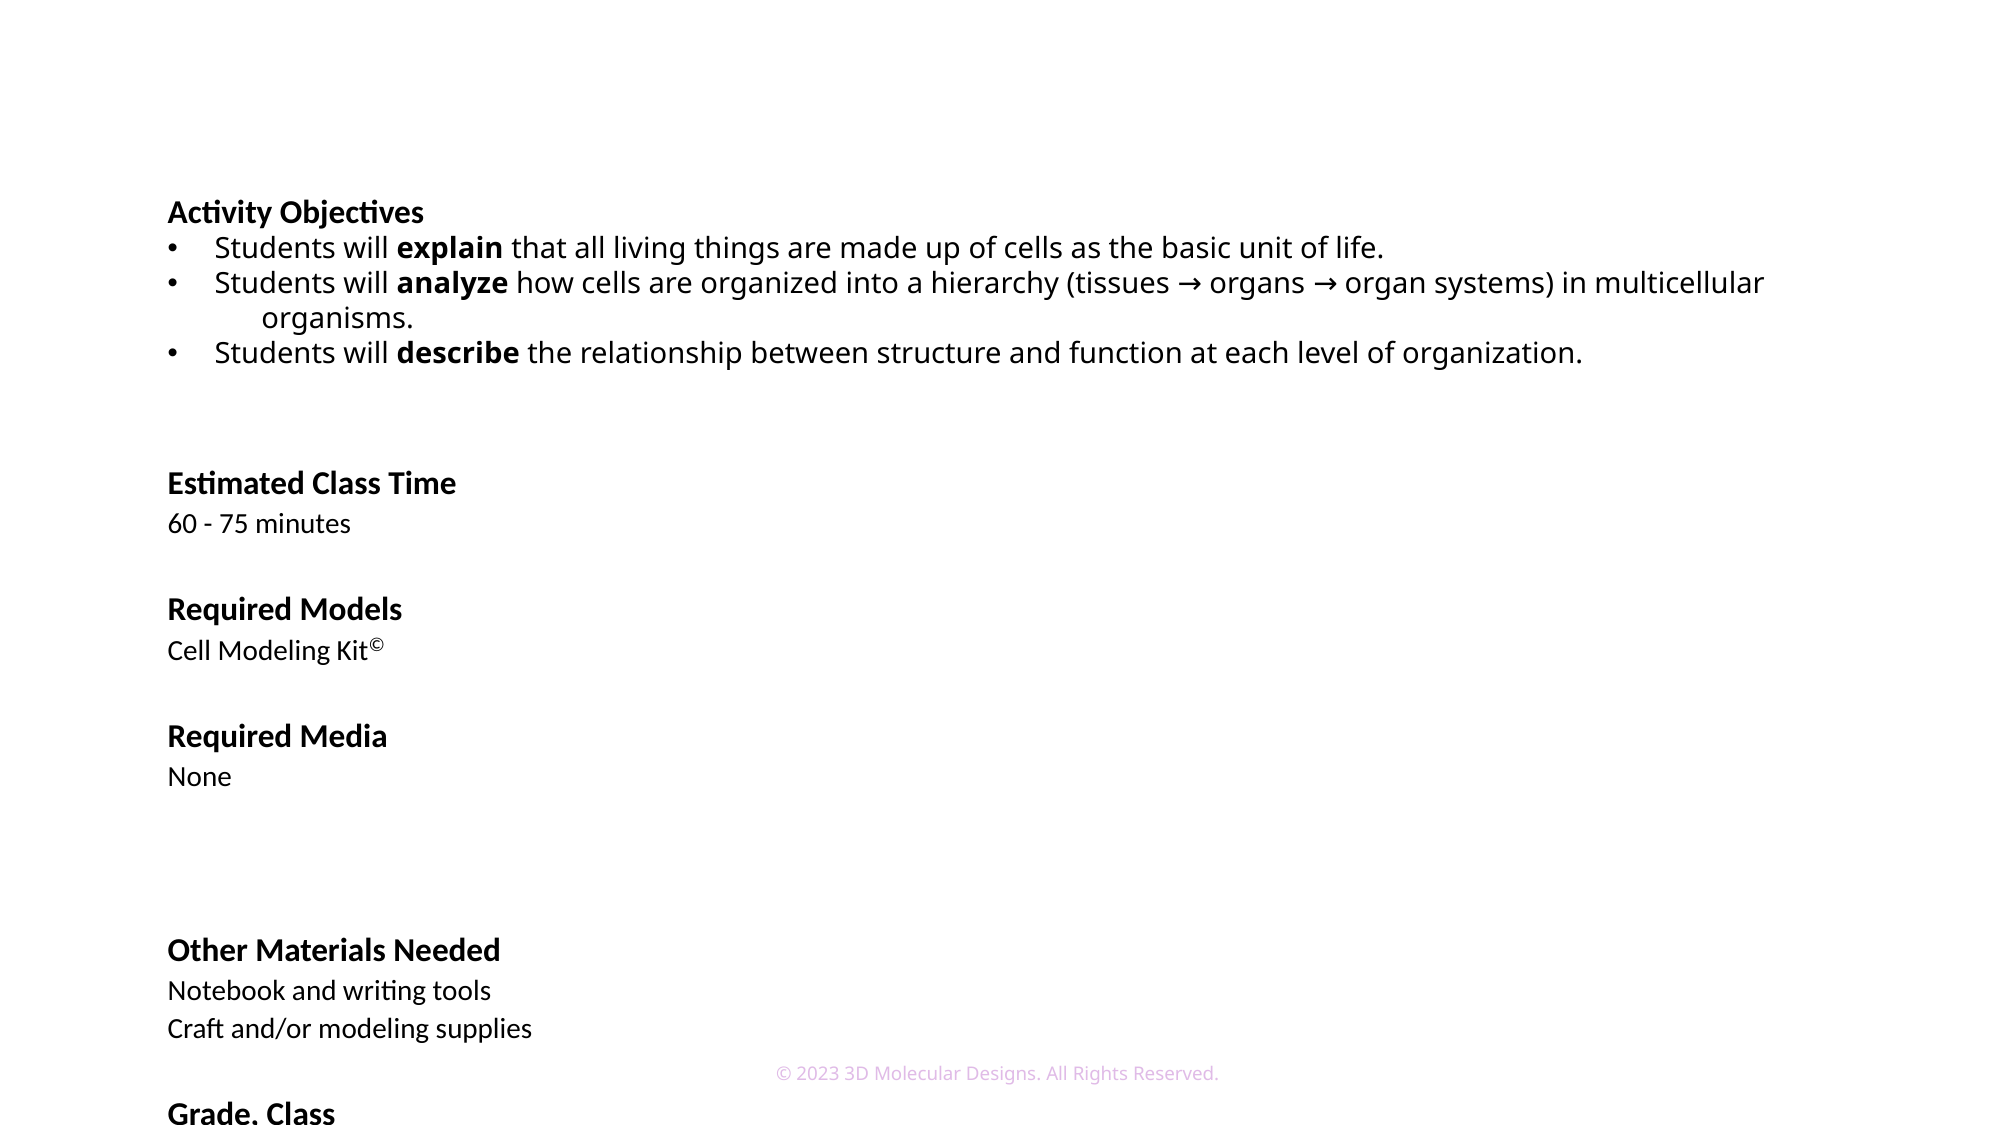

Teacher Guide - Overview
Activity Objectives
Students will explain that all living things are made up of cells as the basic unit of life.
Students will analyze how cells are organized into a hierarchy (tissues → organs → organ systems) in multicellular organisms.
Students will describe the relationship between structure and function at each level of organization.
Estimated Class Time
60 - 75 minutes
Required Models
Cell Modeling Kit©
Required Media
None
Other Materials Needed
Notebook and writing tools
Craft and/or modeling supplies
Grade, Class
Middle School, Life Science
Topics
Cells
Tissues
Organs
Organ Systems
Levels of Organization
Multicellular Organisms
Prerequisite Knowledge
Cell structures and functions (prokaryotic vs. eukaryotic)
Characteristics of life
Difference between unicellular and multicellular organisms
© 2023 3D Molecular Designs. All Rights Reserved.